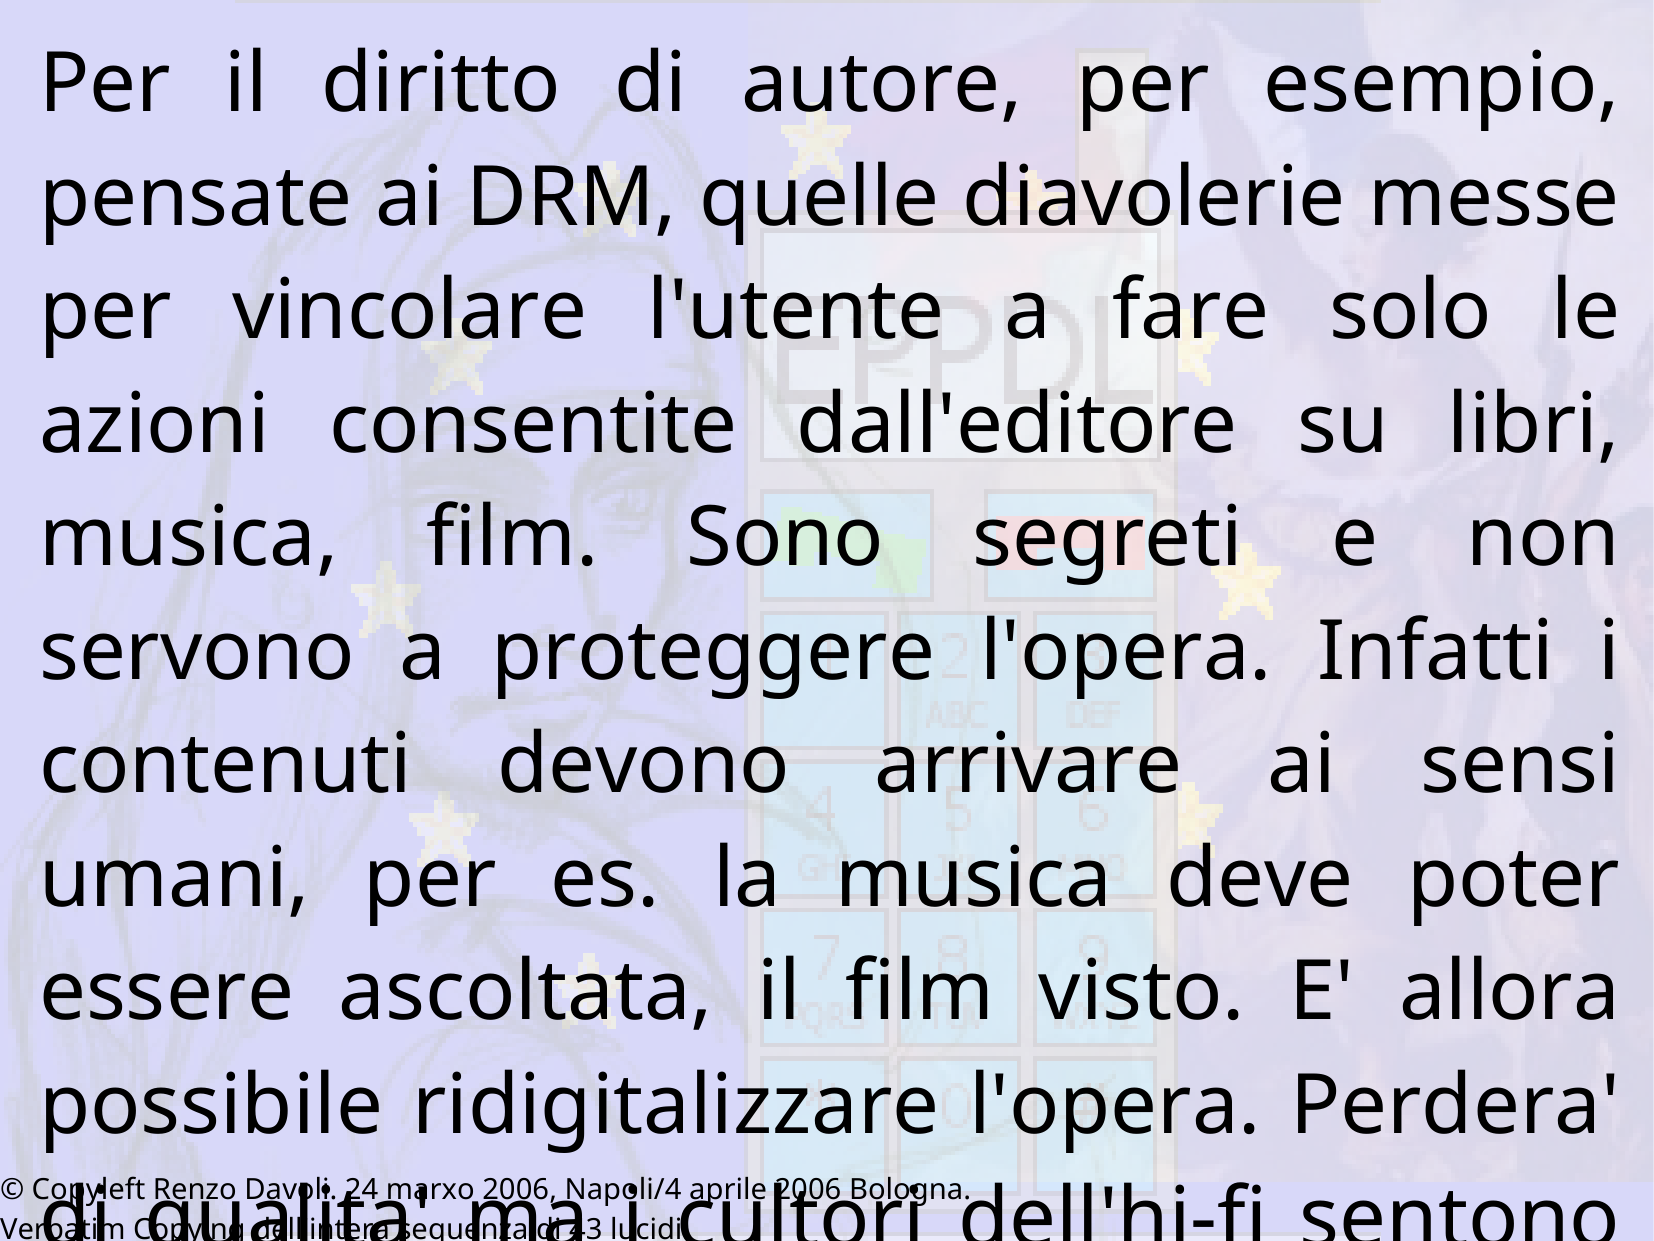

Per il diritto di autore, per esempio, pensate ai DRM, quelle diavolerie messe per vincolare l'utente a fare solo le azioni consentite dall'editore su libri, musica, film. Sono segreti e non servono a proteggere l'opera. Infatti i contenuti devono arrivare ai sensi umani, per es. la musica deve poter essere ascoltata, il film visto. E' allora possibile ridigitalizzare l'opera. Perdera' di qualita' ma i cultori dell'hi-fi sentono dischi in vinile con amplificatori valvolari, non MP3. Allora a cosa servono? A dividere i buoni dai cattivi. In quanto segreti non puo' esistere (almeno ufficialmente) un software libero capace di leggerli. Pertanto esisteranno contenuti buoni (con DRM) da leggere su sistemi buoni (proprietari). Inutile dire che buono e cattivo sono pregiudizi, e si invertono a seconda del punto di vista.